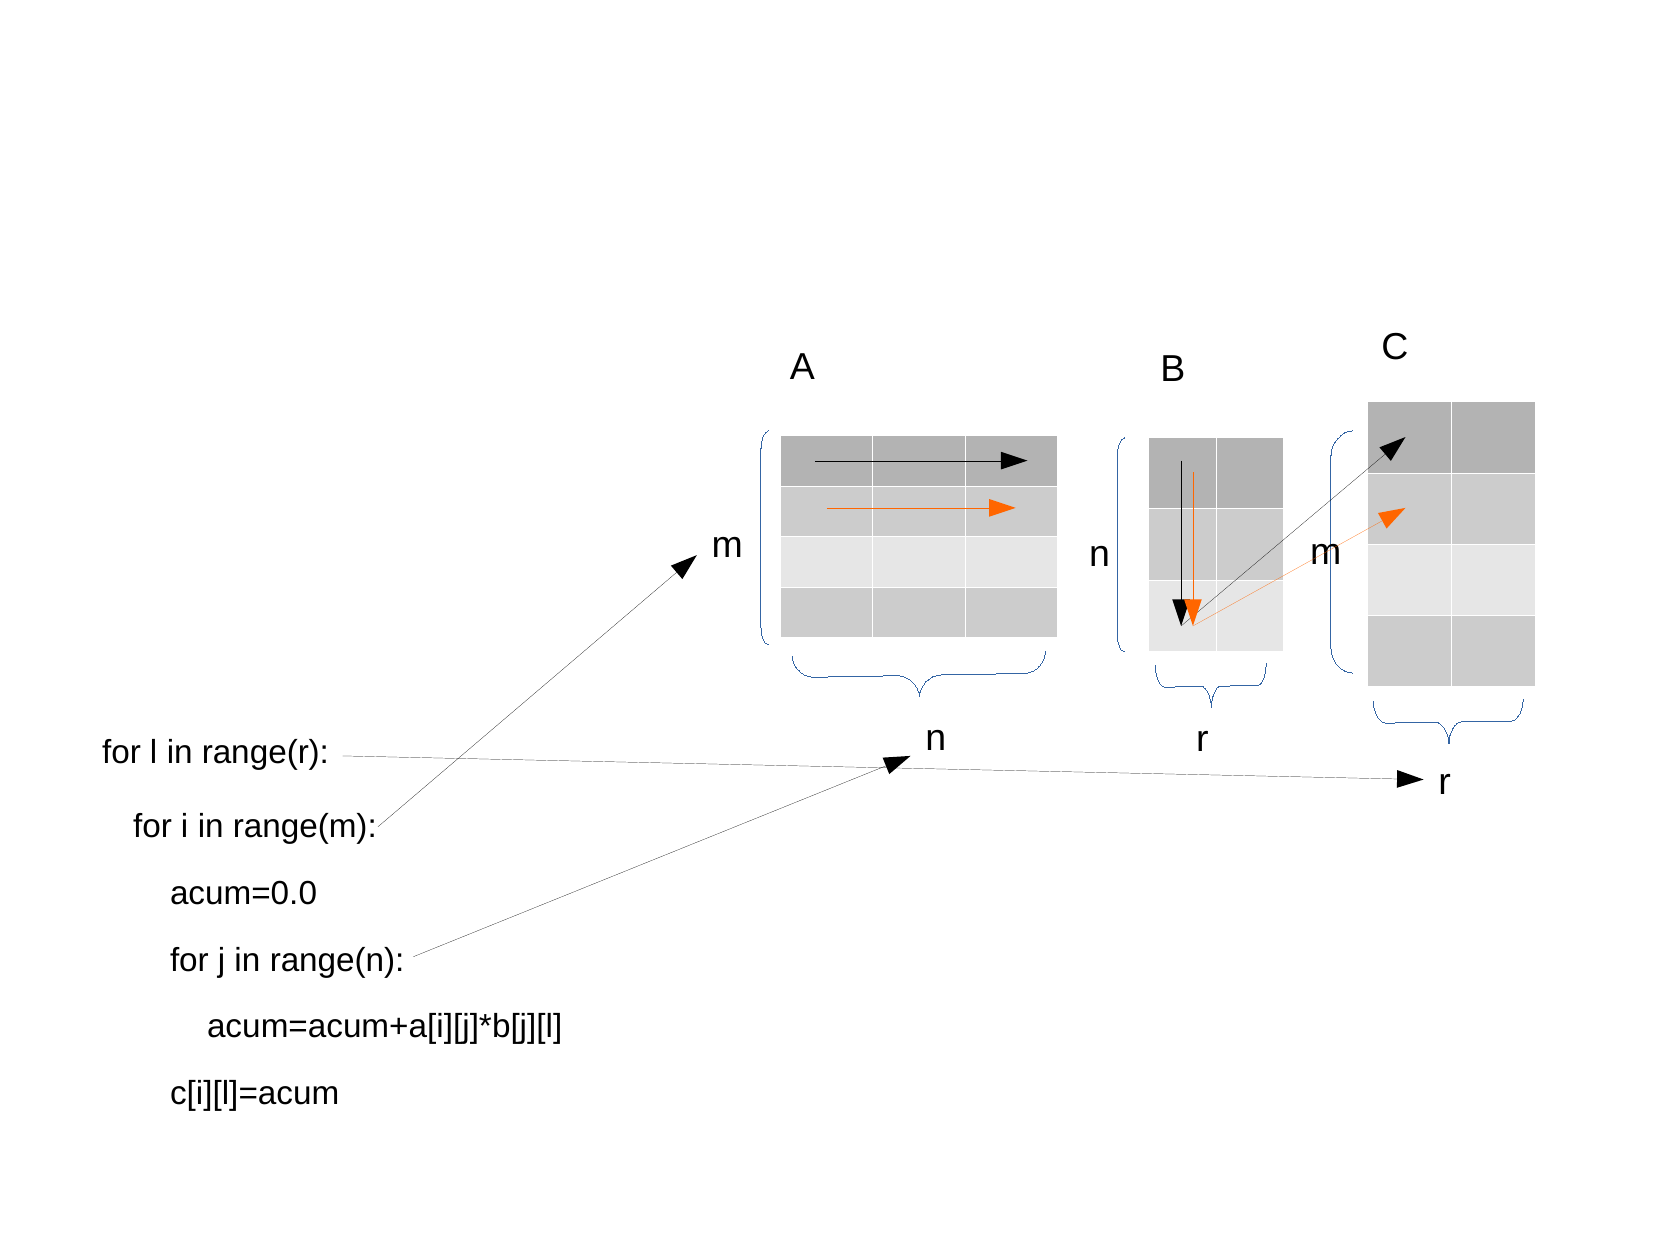

#
C
A
B
| | |
| --- | --- |
| | |
| | |
| | |
| | | |
| --- | --- | --- |
| | | |
| | | |
| | | |
| | |
| --- | --- |
| | |
| | |
m
m
n
n
r
r
 for l in range(r):
 for i in range(m):
 acum=0.0
 for j in range(n):
 acum=acum+a[i][j]*b[j][l]
 c[i][l]=acum